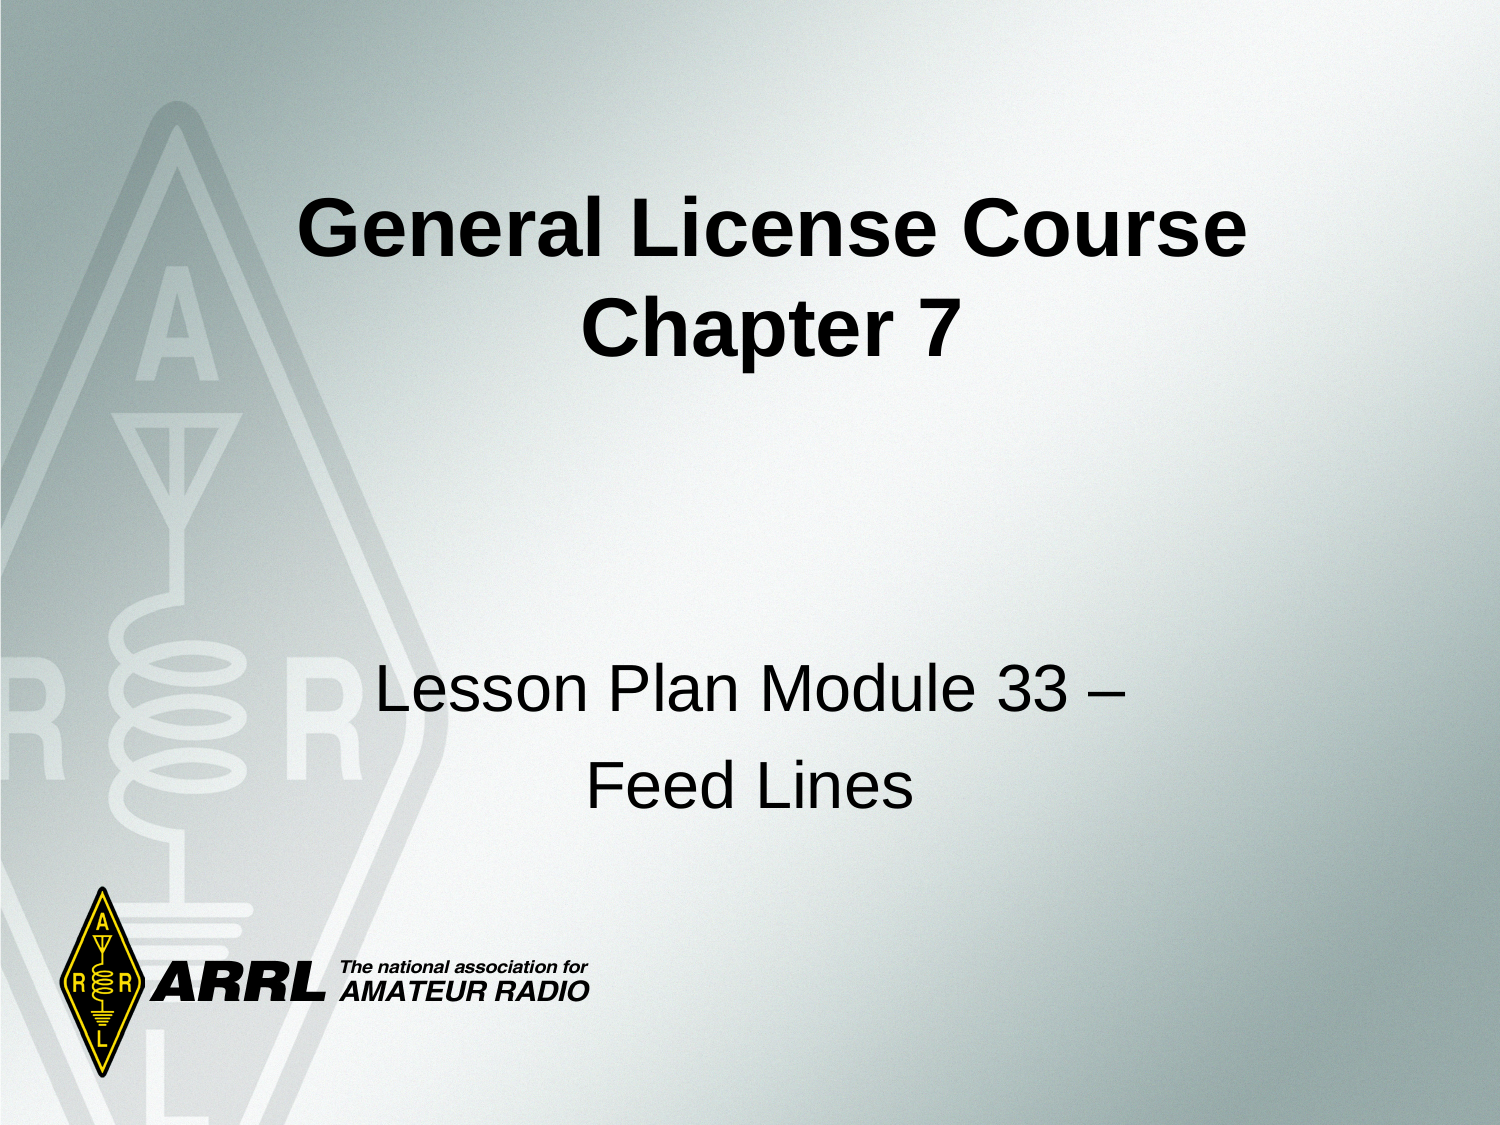

# General License Course Chapter 7
Lesson Plan Module 33 –
Feed Lines